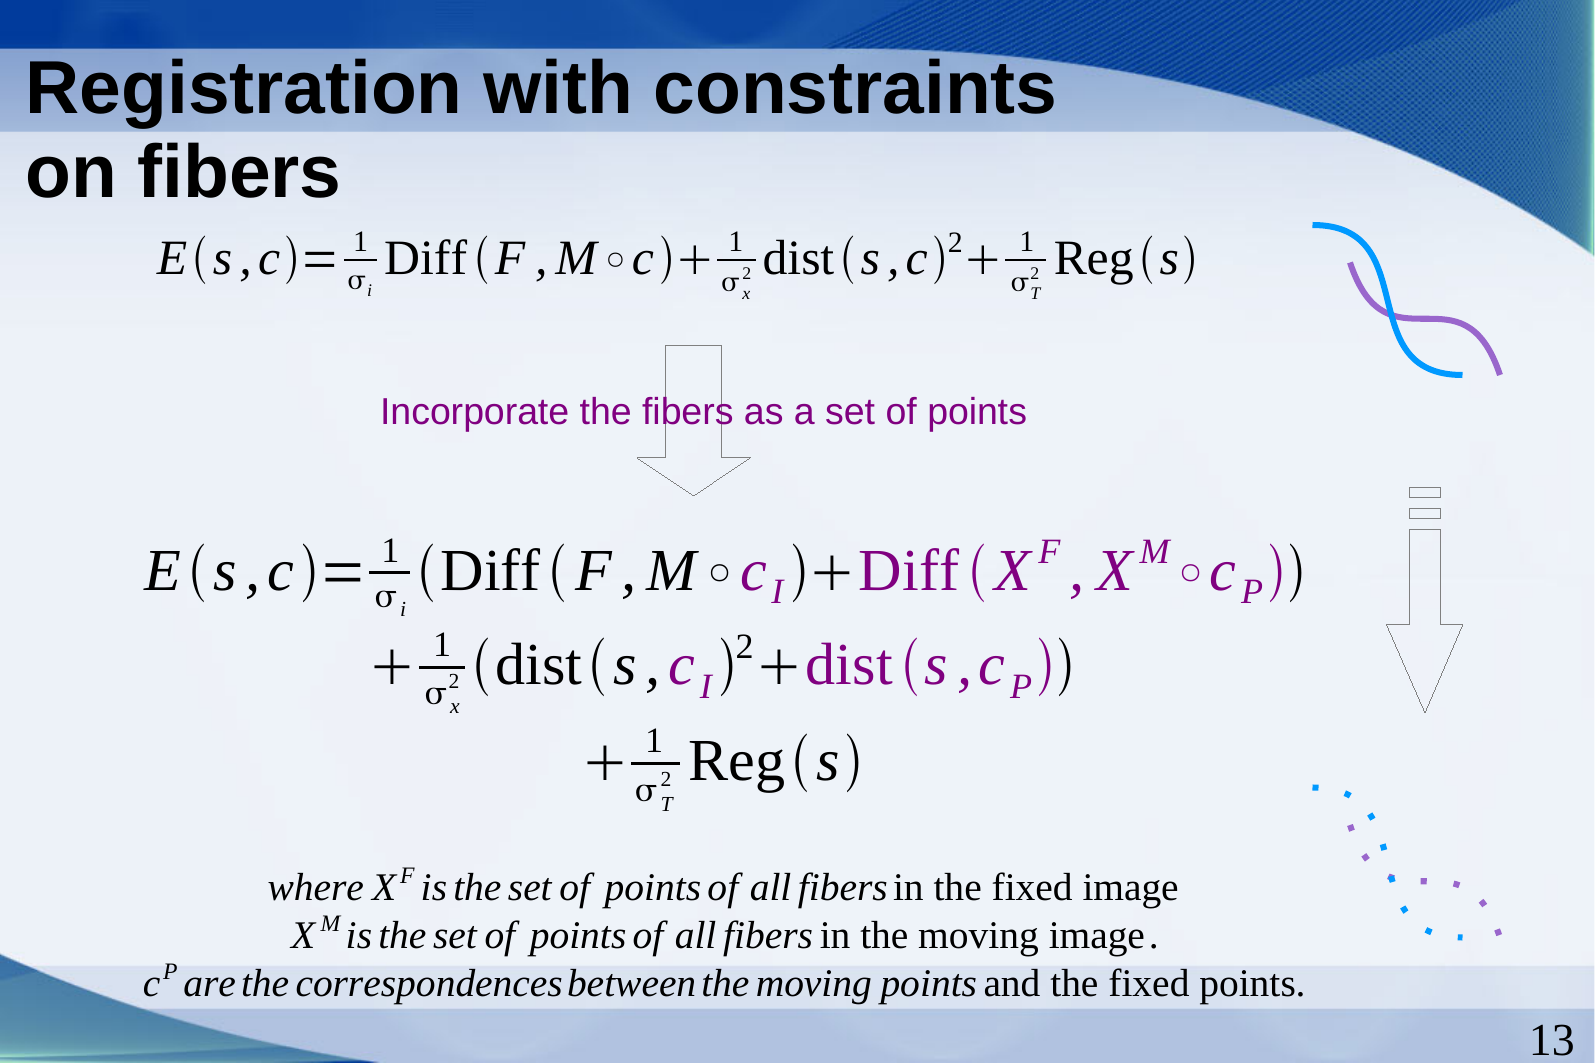

# Registration with constraints on fibers
Incorporate the fibers as a set of points
13